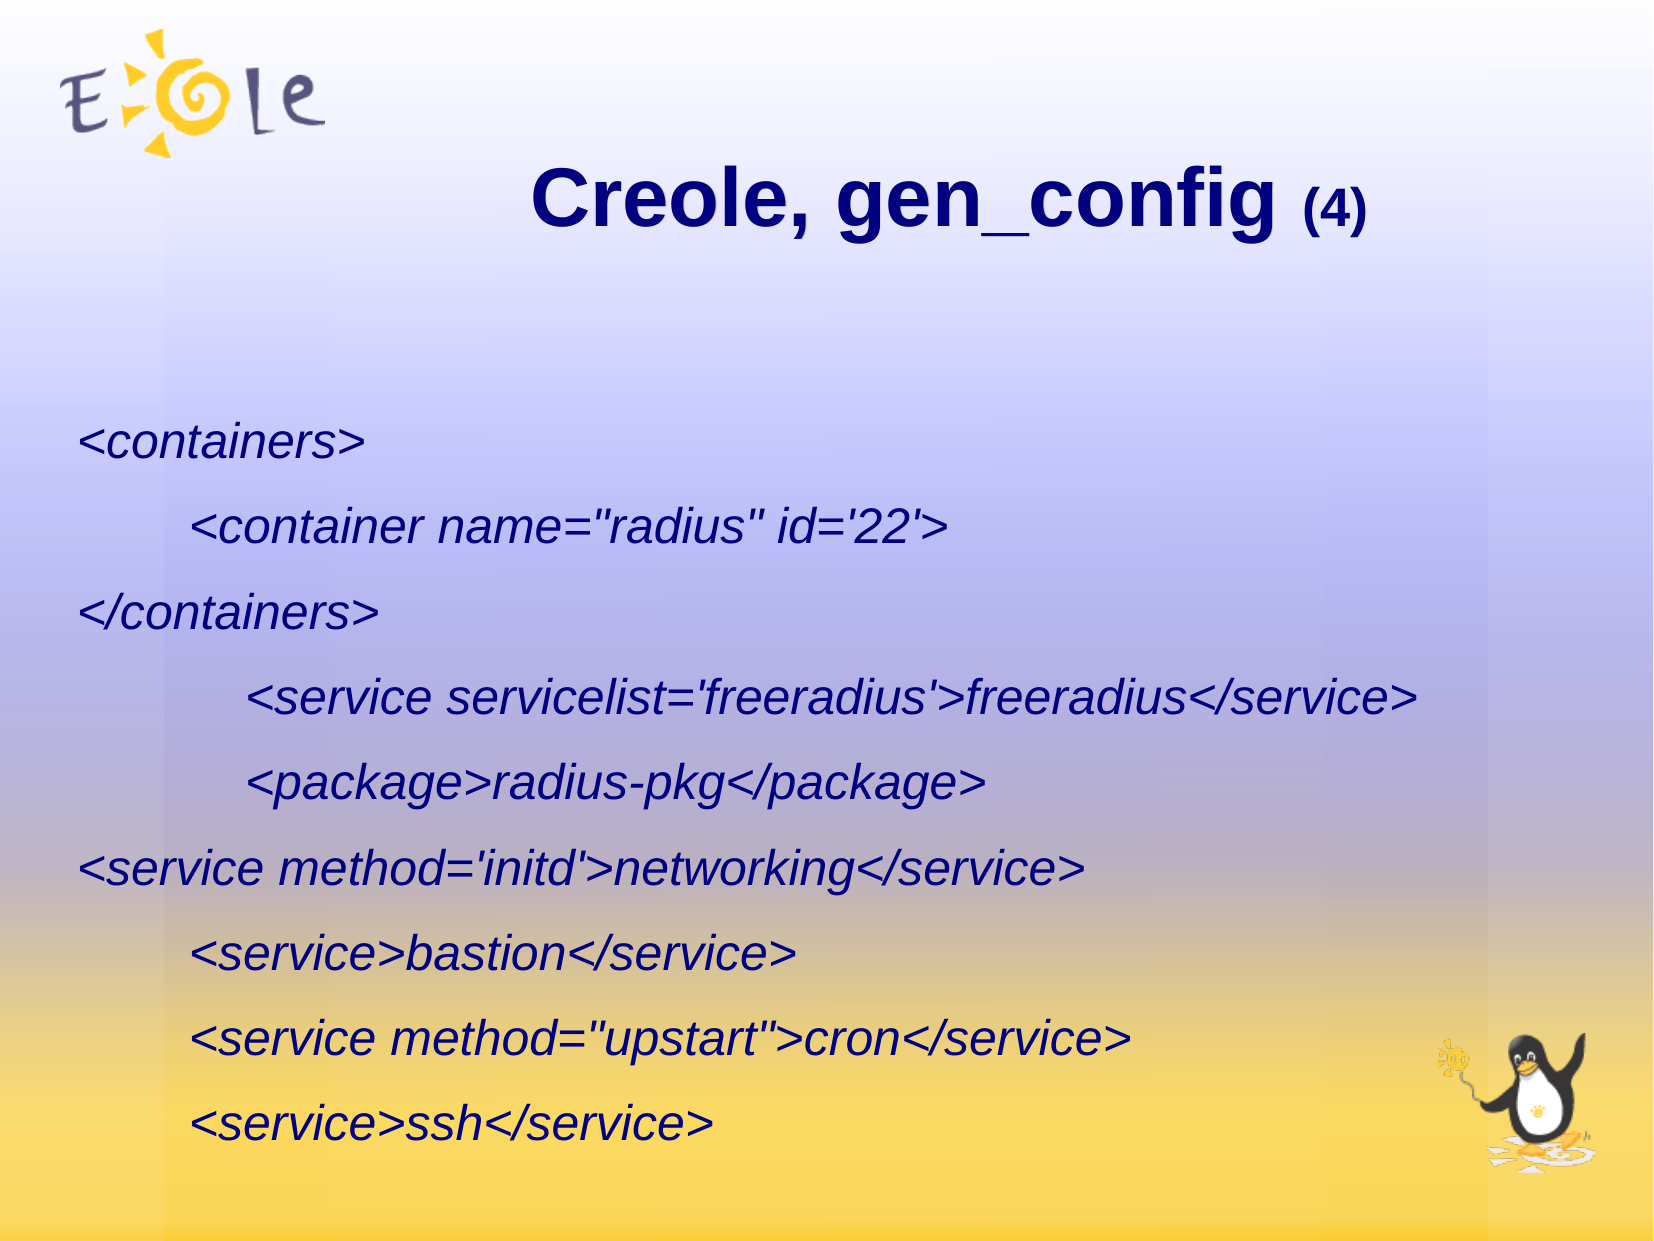

Creole, gen_config (4)
# <containers>
 <container name="radius" id='22'>
</containers>
 <service servicelist='freeradius'>freeradius</service>
 <package>radius-pkg</package>
<service method='initd'>networking</service>
 <service>bastion</service>
 <service method="upstart">cron</service>
 <service>ssh</service>